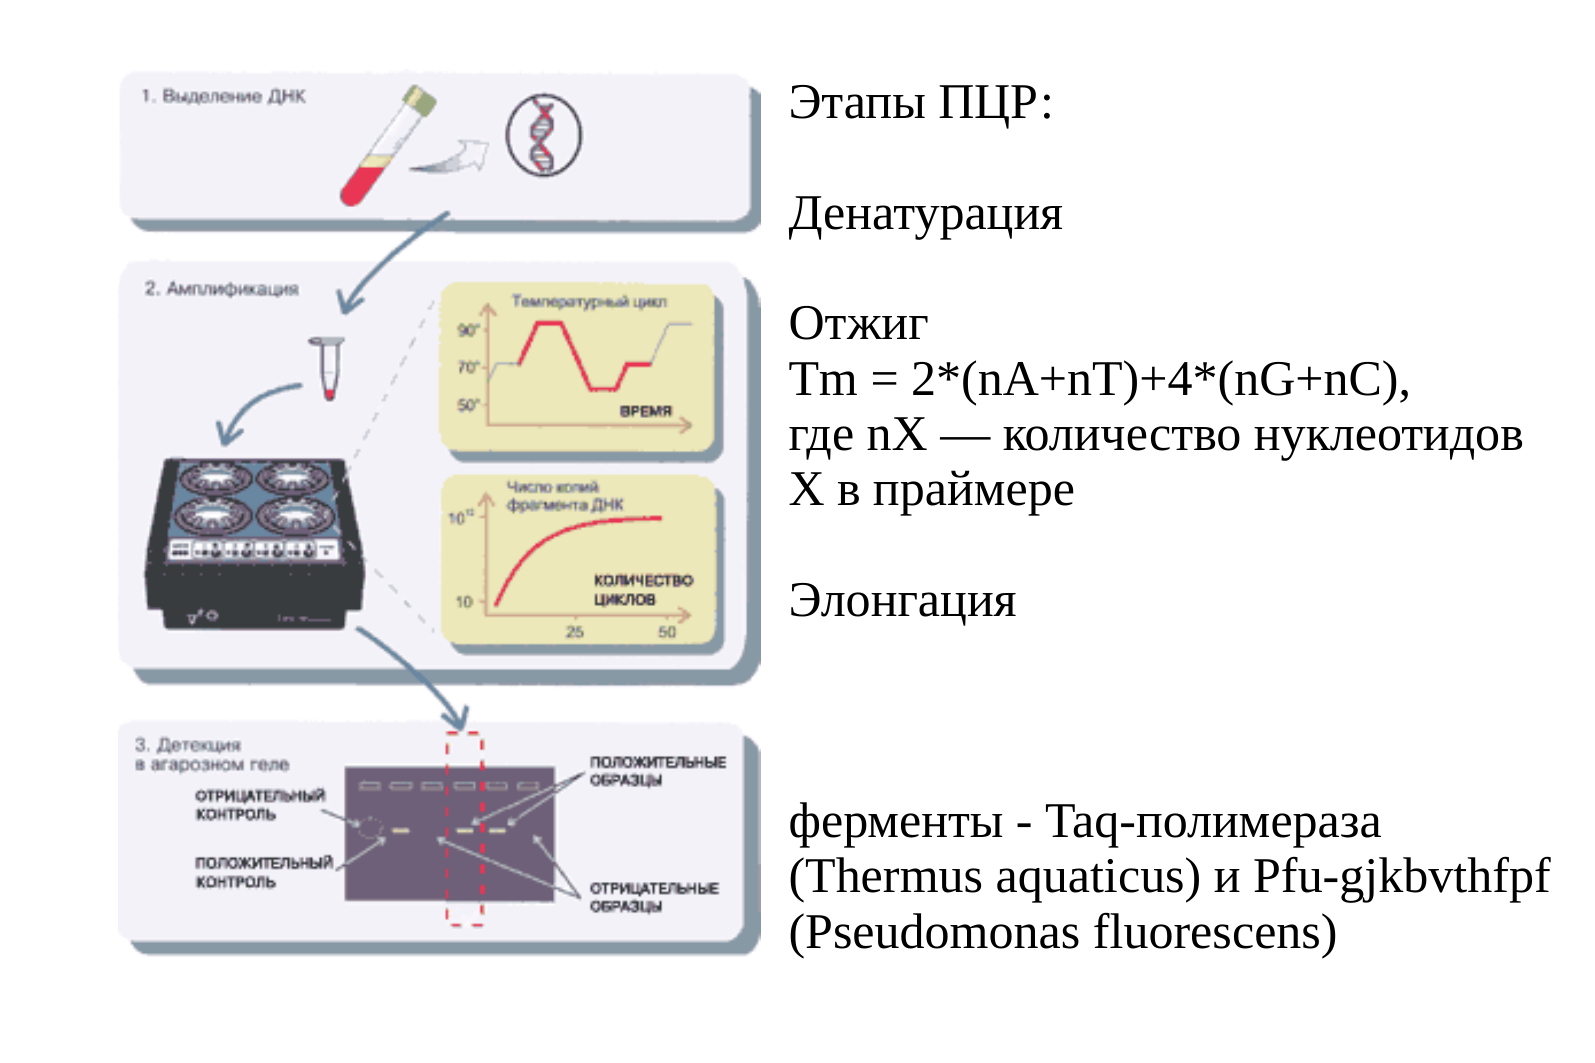

# Этапы ПЦР: Денатурация Отжиг Tm = 2*(nA+nT)+4*(nG+nC), где nX — количество нуклеотидов Х в праймере Элонгация ферменты - Taq-полимераза (Thermus aquaticus) и Pfu-gjkbvthfpf (Pseudomonas fluorescens)